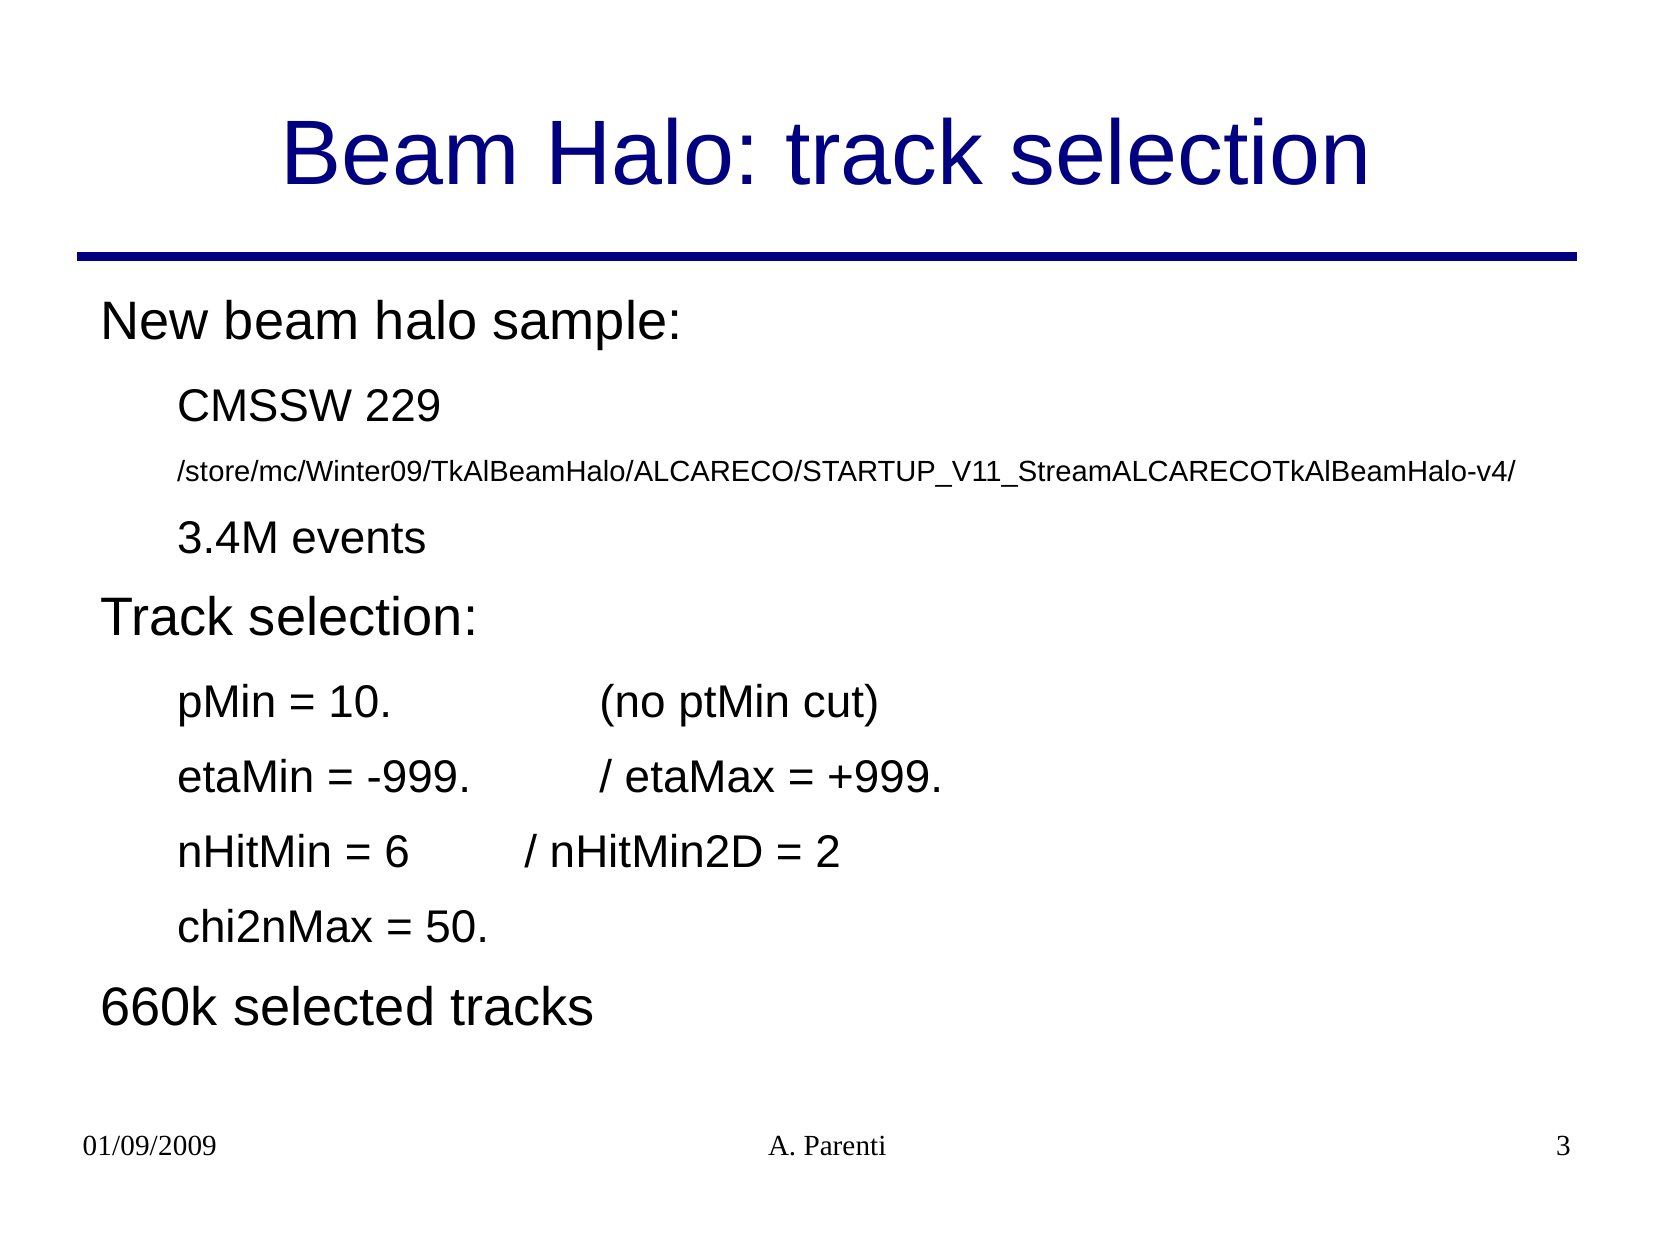

# Beam Halo: track selection
New beam halo sample:
CMSSW 229
/store/mc/Winter09/TkAlBeamHalo/ALCARECO/STARTUP_V11_StreamALCARECOTkAlBeamHalo-v4/
3.4M events
Track selection:
pMin = 10.			(no ptMin cut)
etaMin = -999.		/ etaMax = +999.
nHitMin = 6		/ nHitMin2D = 2
chi2nMax = 50.
660k selected tracks
3